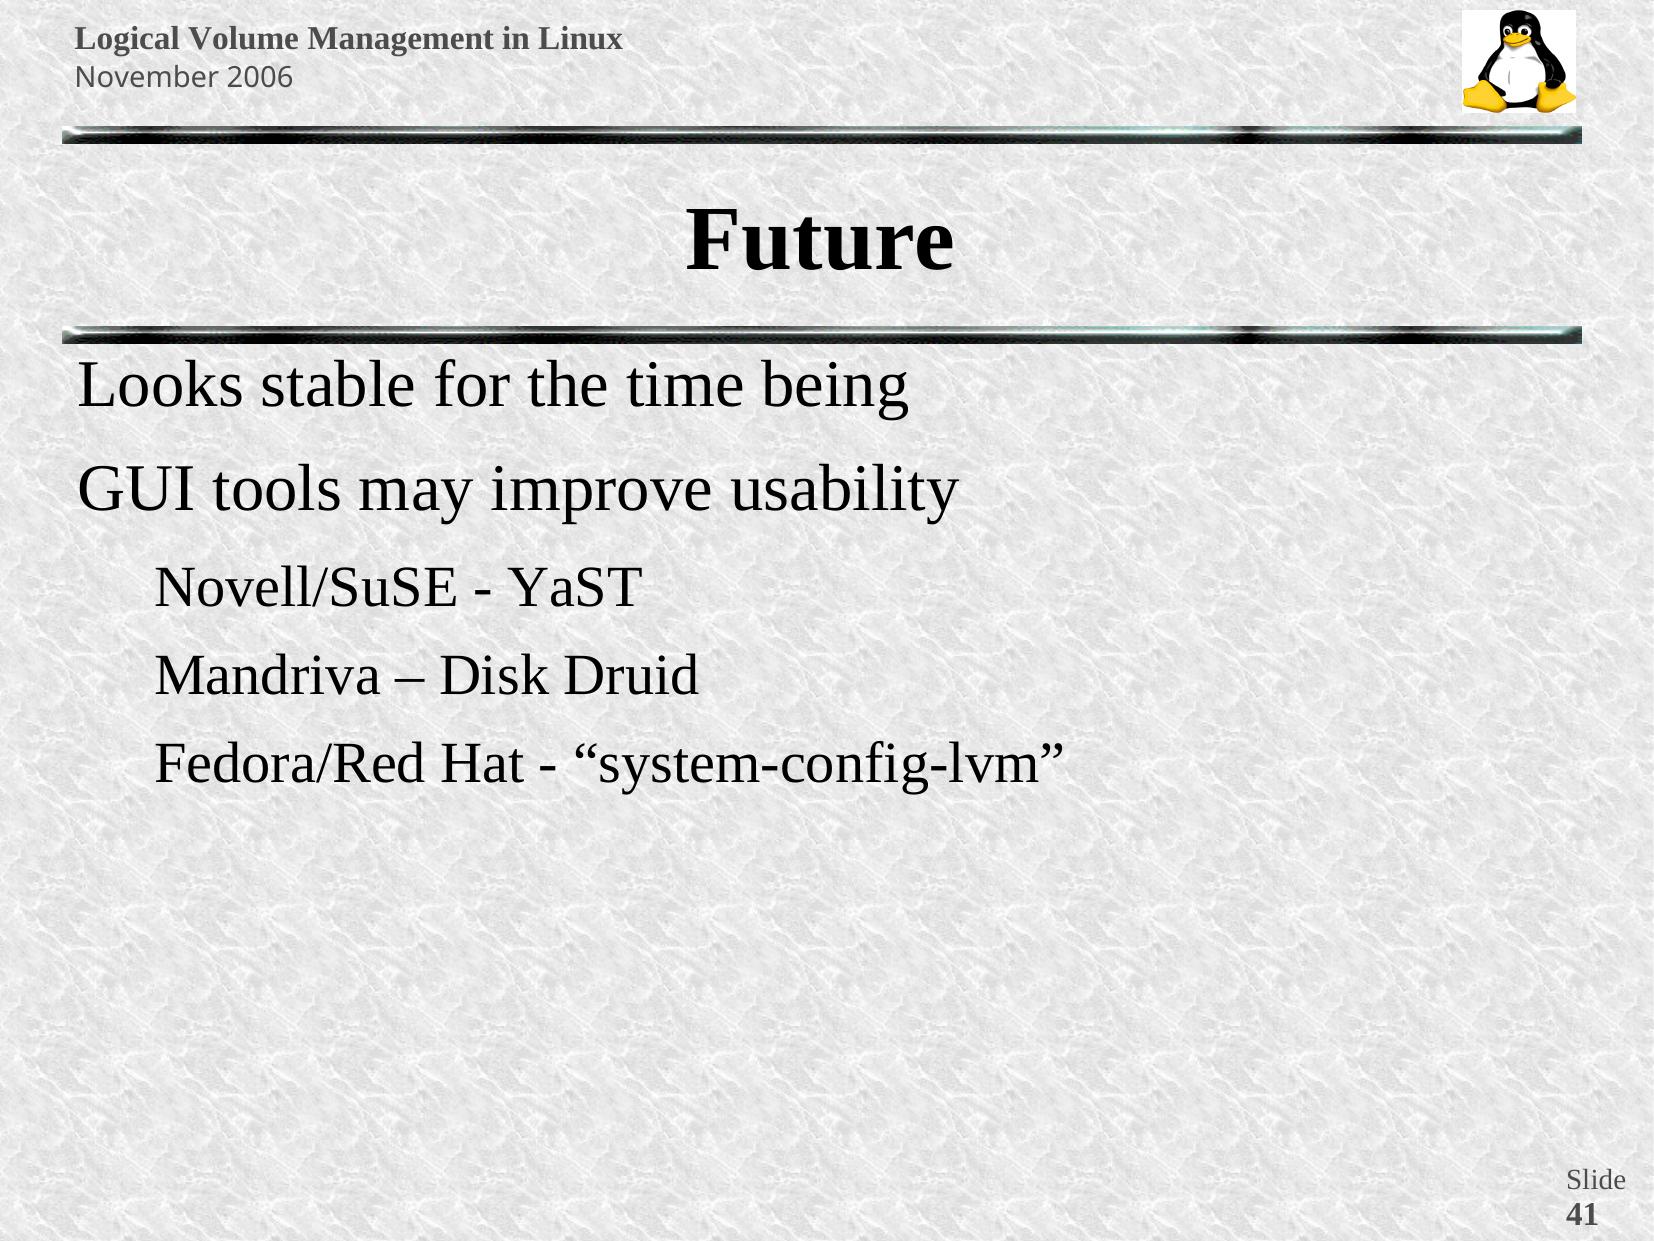

# Future
Looks stable for the time being
GUI tools may improve usability
Novell/SuSE - YaST
Mandriva – Disk Druid
Fedora/Red Hat - “system-config-lvm”